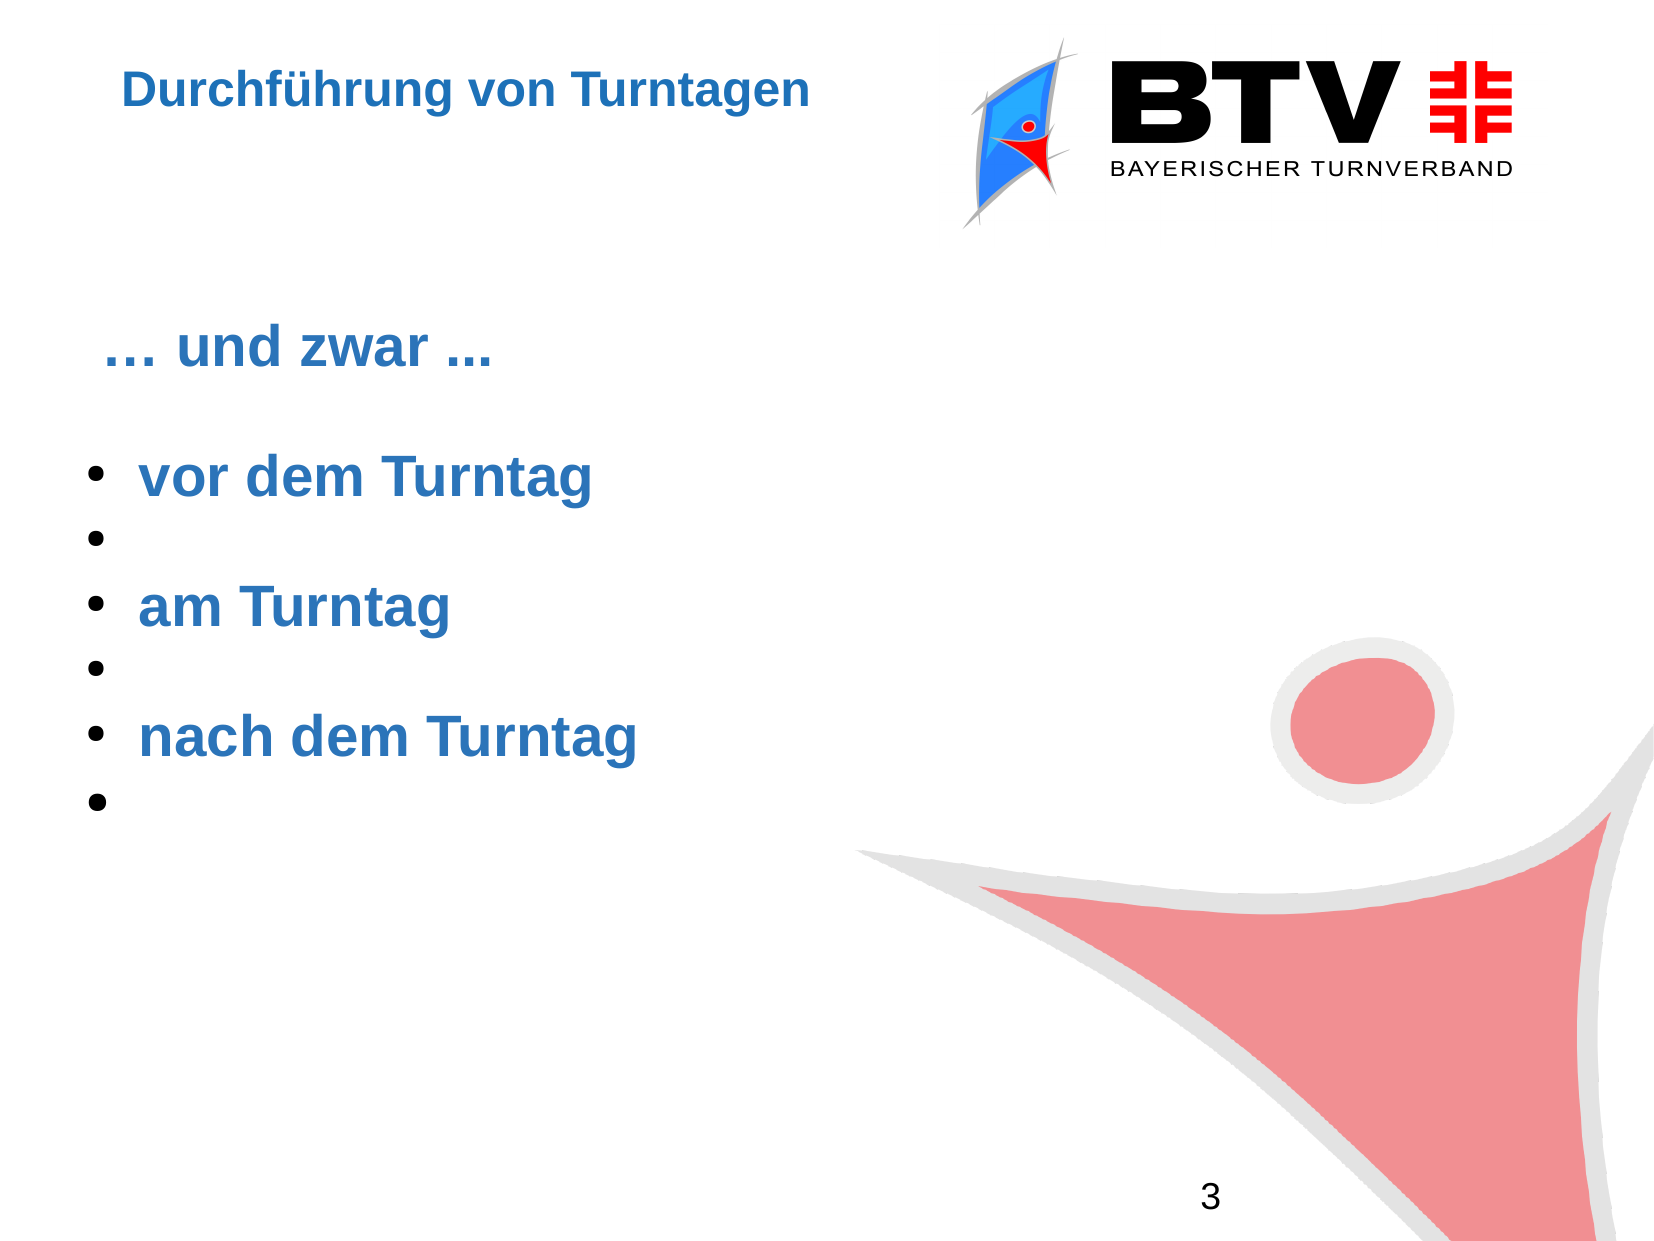

# Durchführung von Turntagen
 … und zwar ...
 vor dem Turntag
 am Turntag
 nach dem Turntag